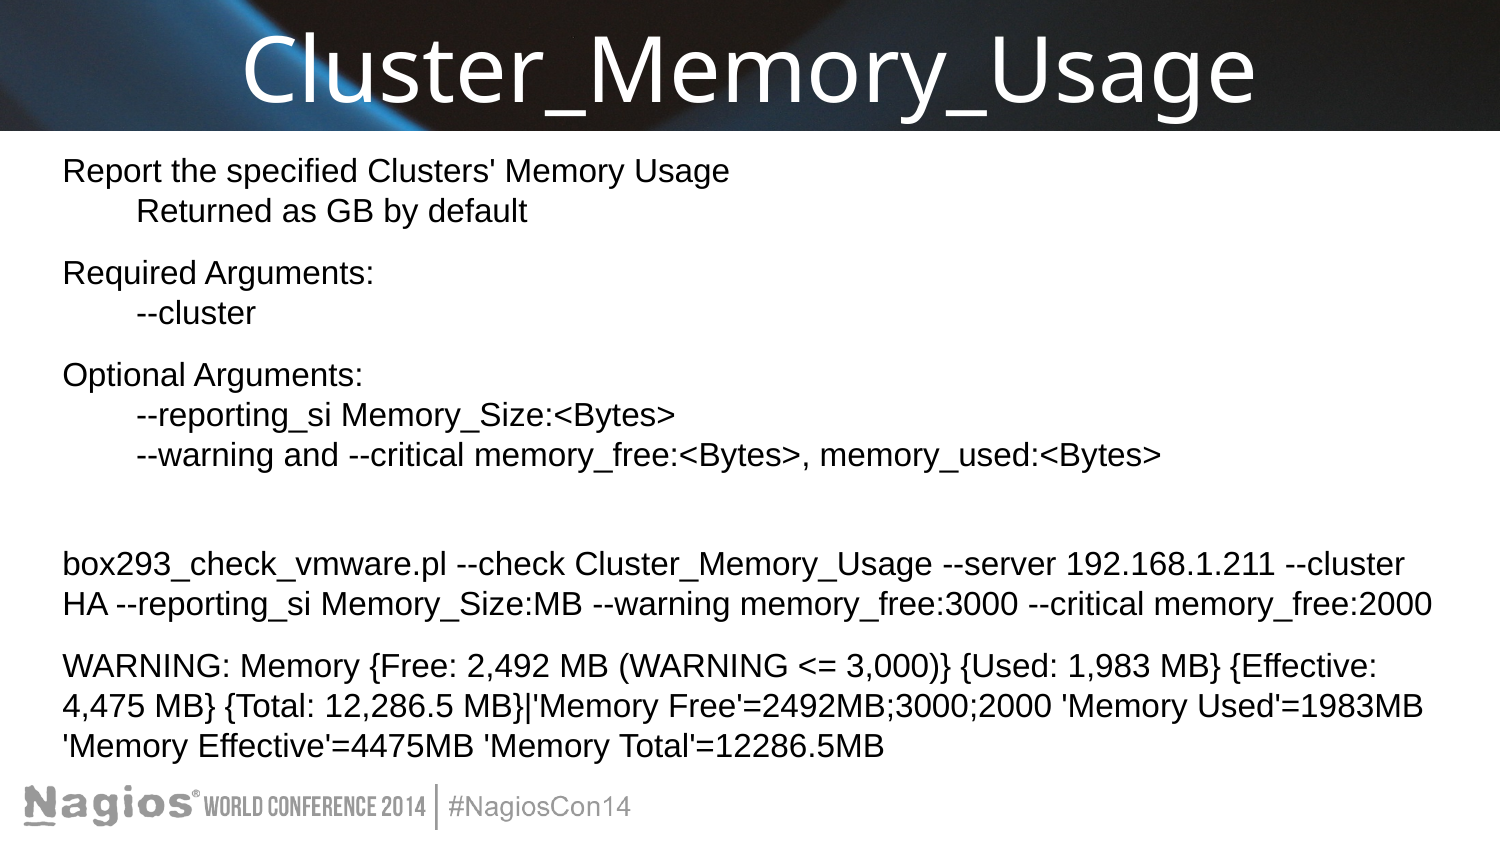

# Cluster_Memory_Usage
Report the specified Clusters' Memory Usage
	Returned as GB by default
Required Arguments:
	--cluster
Optional Arguments:
	--reporting_si Memory_Size:<Bytes>
	--warning and --critical memory_free:<Bytes>, memory_used:<Bytes>
box293_check_vmware.pl --check Cluster_Memory_Usage --server 192.168.1.211 --cluster HA --reporting_si Memory_Size:MB --warning memory_free:3000 --critical memory_free:2000
WARNING: Memory {Free: 2,492 MB (WARNING <= 3,000)} {Used: 1,983 MB} {Effective: 4,475 MB} {Total: 12,286.5 MB}|'Memory Free'=2492MB;3000;2000 'Memory Used'=1983MB 'Memory Effective'=4475MB 'Memory Total'=12286.5MB